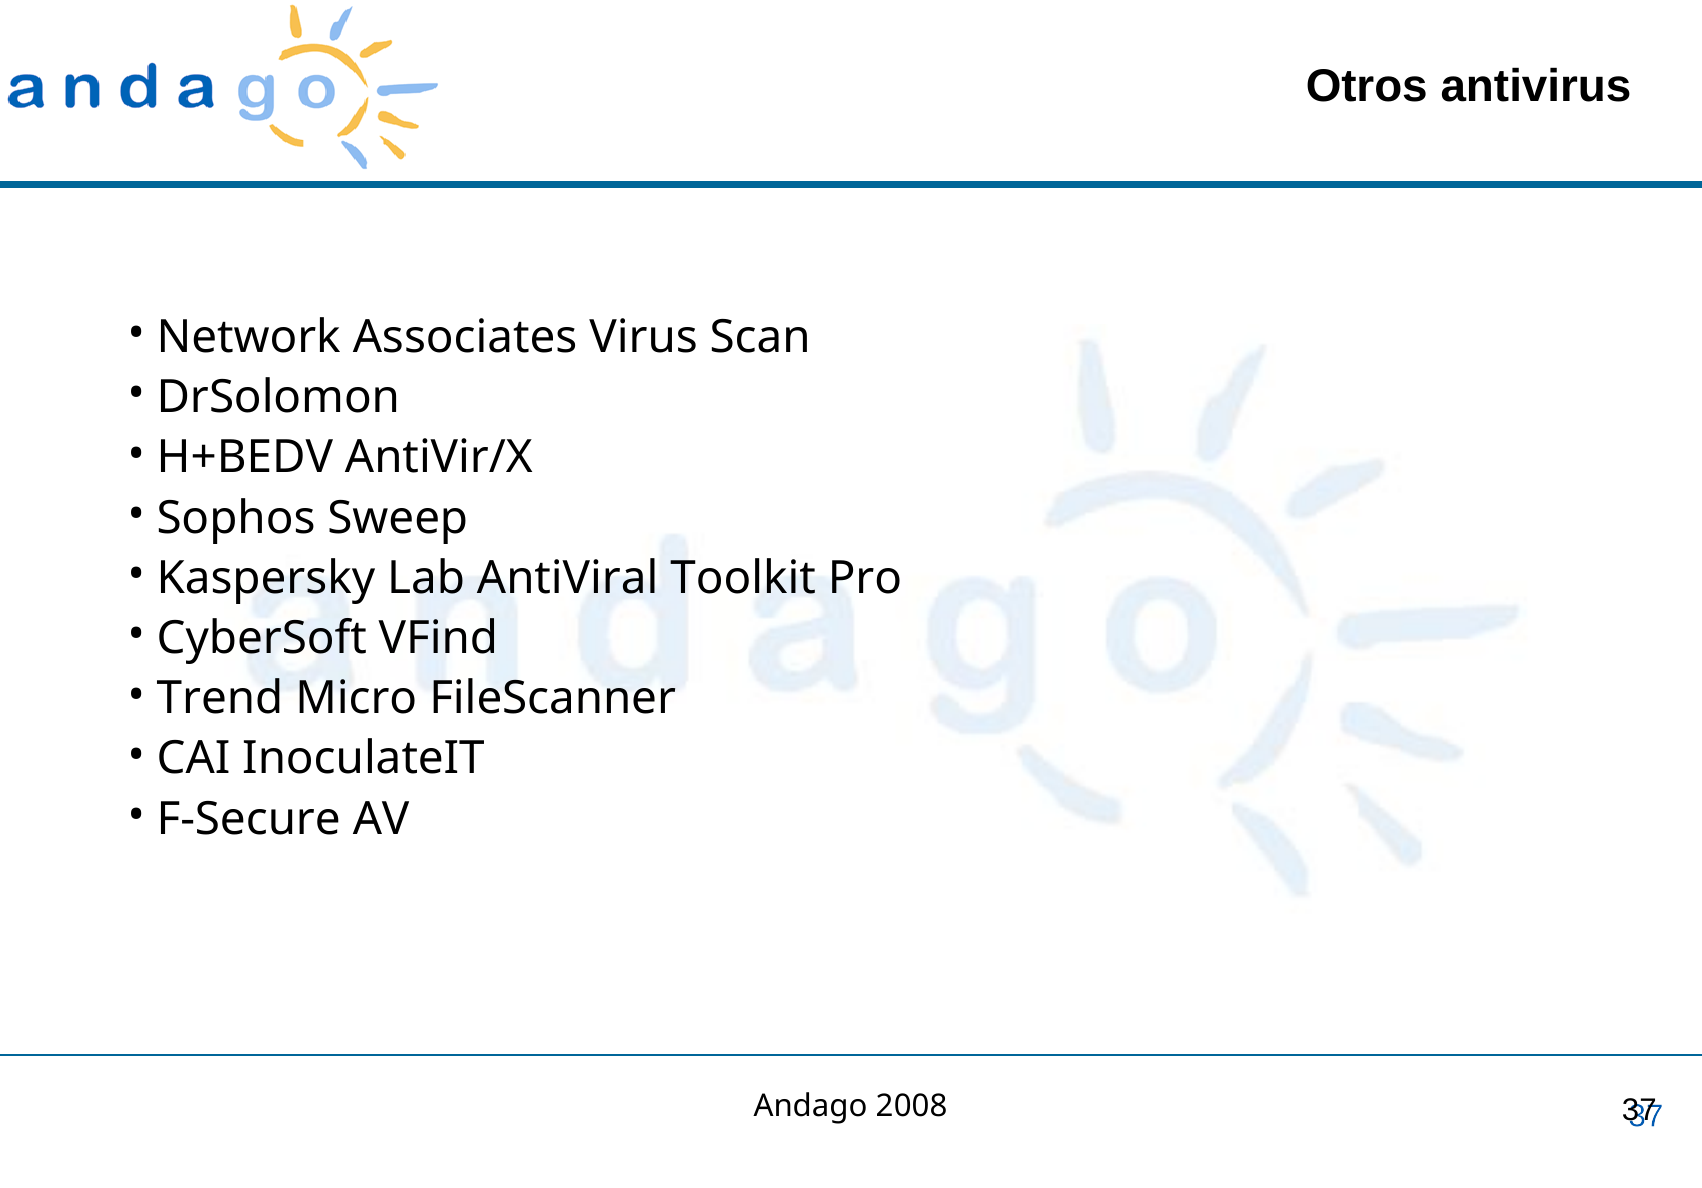

# Otros antivirus
 Network Associates Virus Scan
 DrSolomon
 H+BEDV AntiVir/X
 Sophos Sweep
 Kaspersky Lab AntiViral Toolkit Pro
 CyberSoft VFind
 Trend Micro FileScanner
 CAI InoculateIT
 F-Secure AV